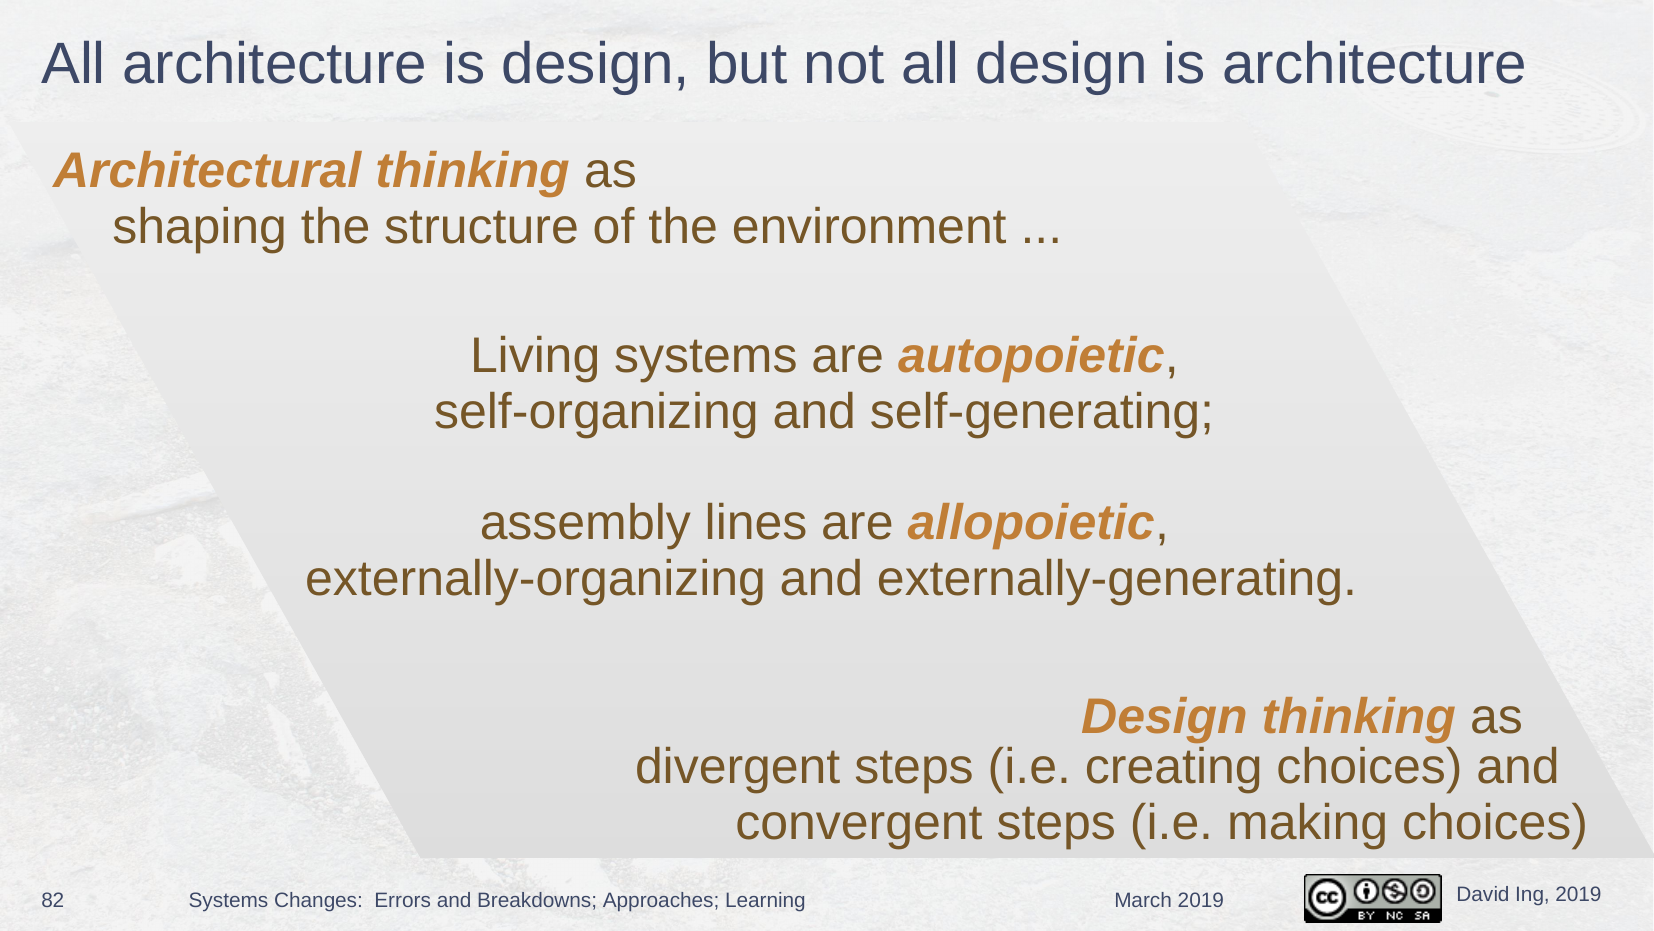

# All architecture is design, but not all design is architecture
Architectural thinking as
shaping the structure of the environment ...
Living systems are autopoietic,
self-organizing and self-generating;
assembly lines are allopoietic,
externally-organizing and externally-generating.
Design thinking as
divergent steps (i.e. creating choices) and
convergent steps (i.e. making choices)
Systems Changes: Errors and Breakdowns; Approaches; Learning
March 2019